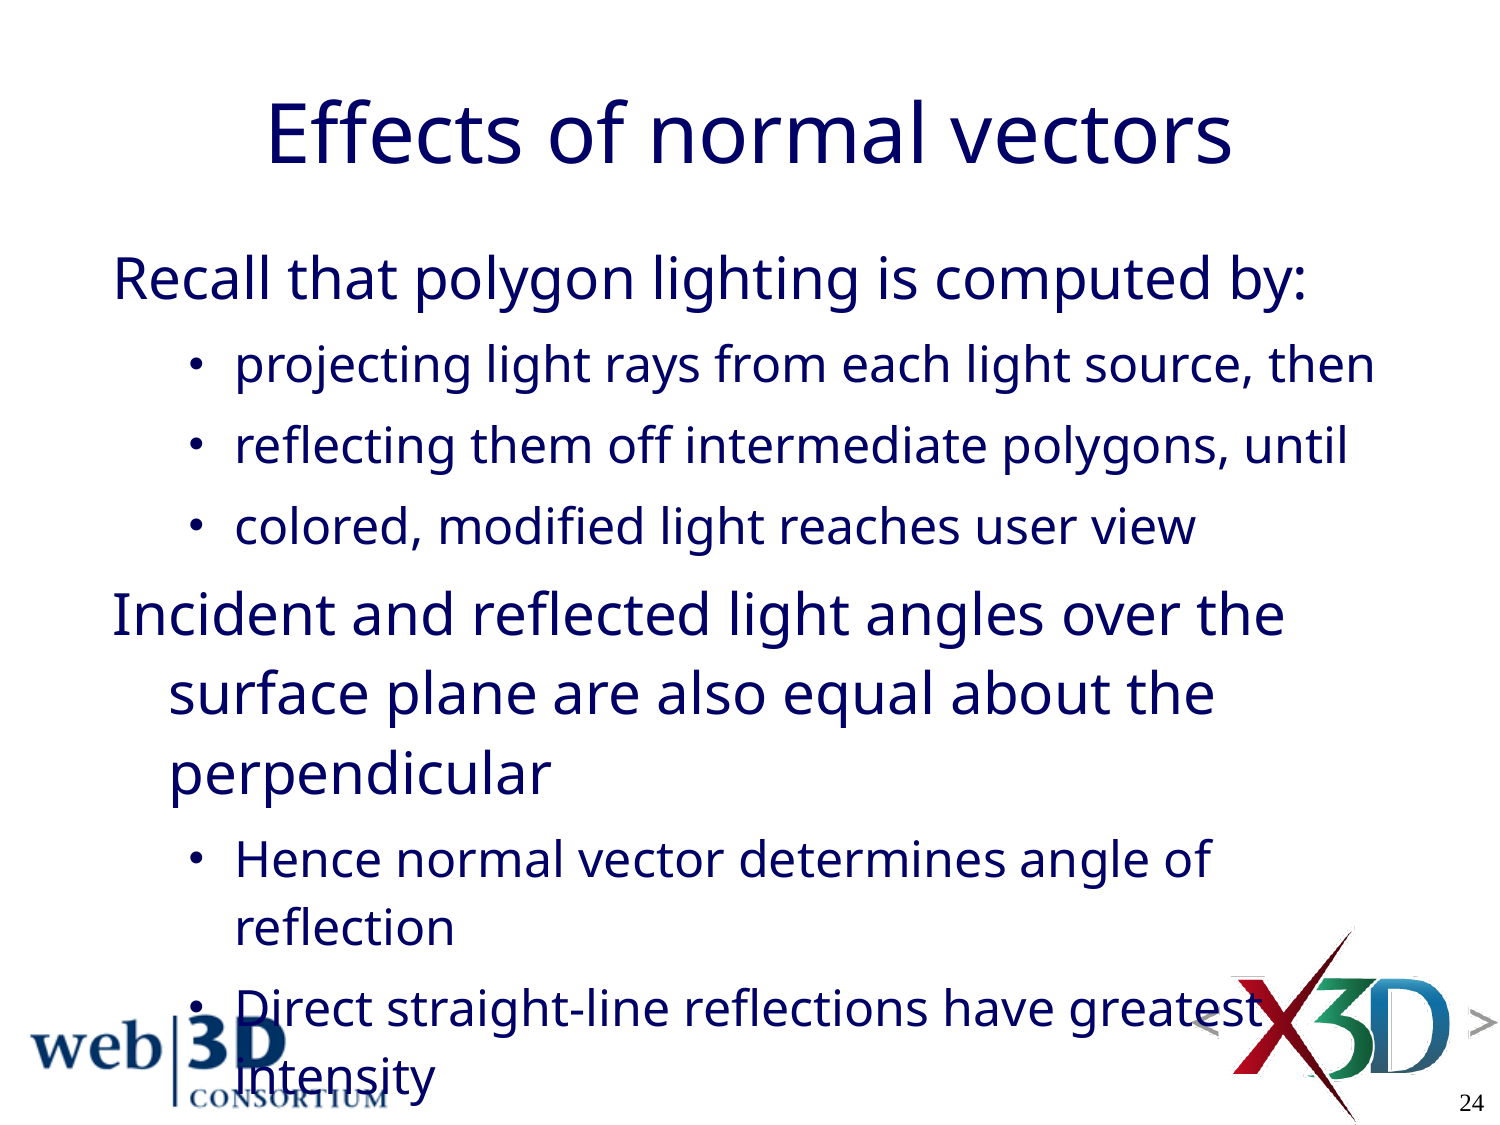

# Effects of normal vectors
Recall that polygon lighting is computed by:
projecting light rays from each light source, then
reflecting them off intermediate polygons, until
colored, modified light reaches user view
Incident and reflected light angles over the surface plane are also equal about the perpendicular
Hence normal vector determines angle of reflection
Direct straight-line reflections have greatest intensity
Varying the direction of normal vectors can change the perceived brightness of each reflection, thus providing a special effect